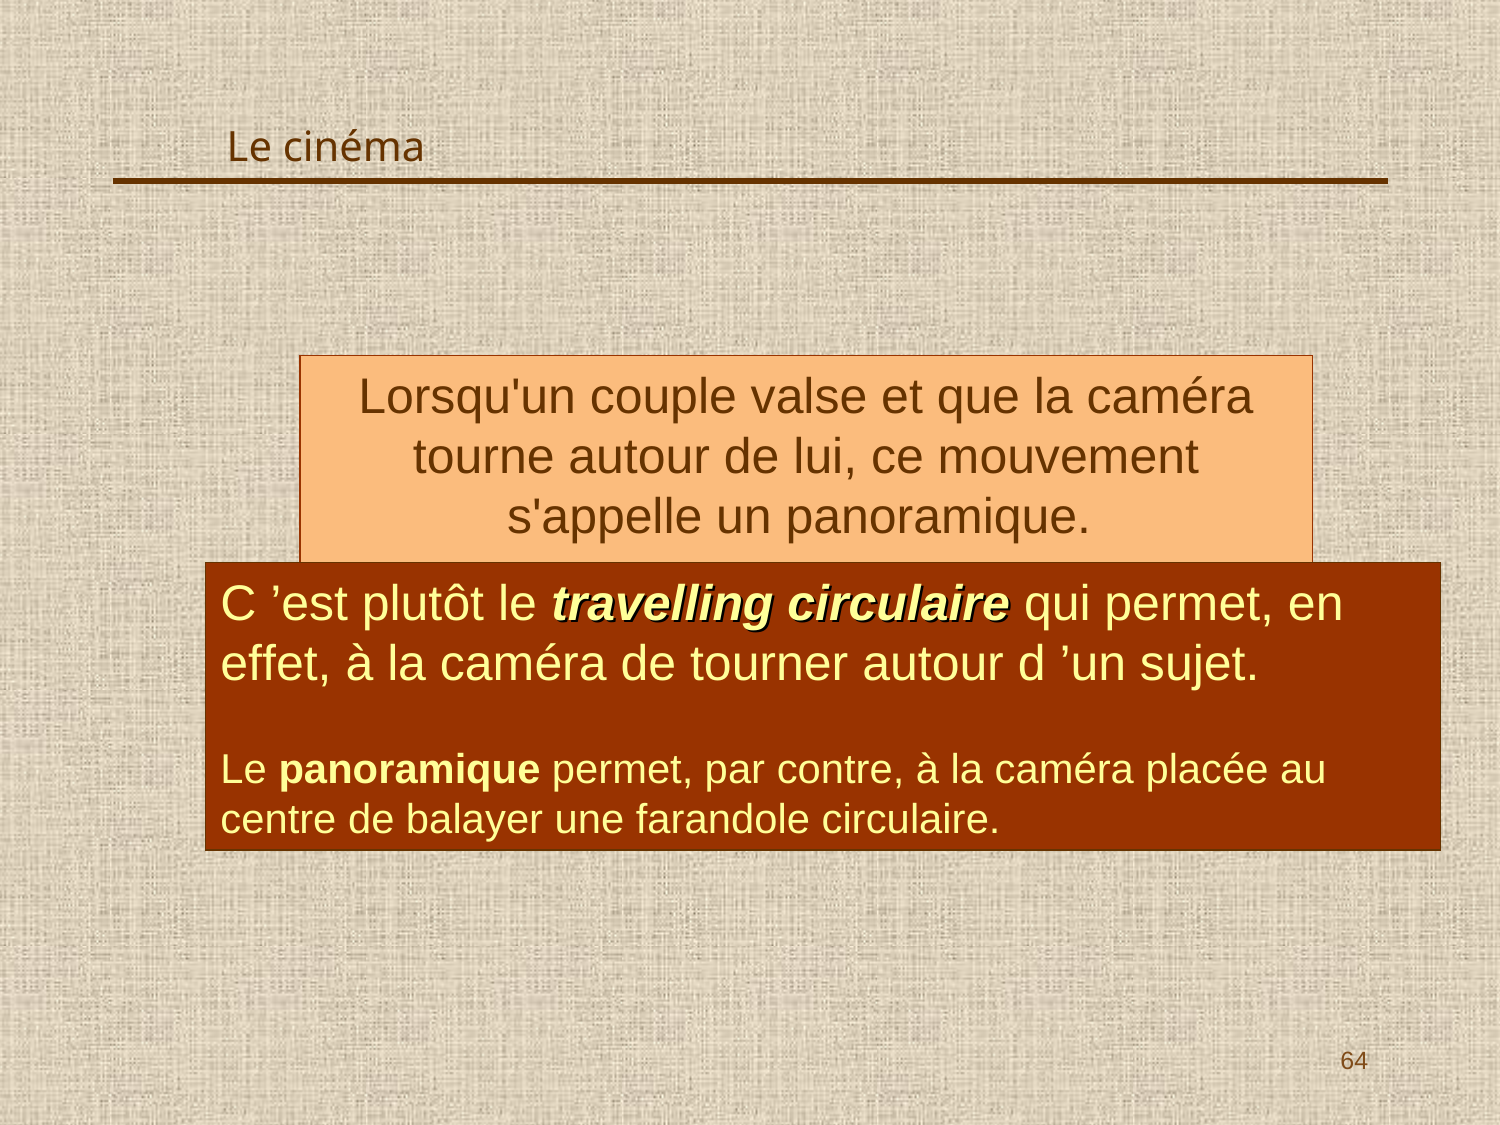

Le cinéma
Lorsqu'un couple valse et que la caméra tourne autour de lui, ce mouvement s'appelle un panoramique.
V / F ?
C ’est plutôt le travelling circulaire qui permet, en effet, à la caméra de tourner autour d ’un sujet.
Le panoramique permet, par contre, à la caméra placée au centre de balayer une farandole circulaire.
64